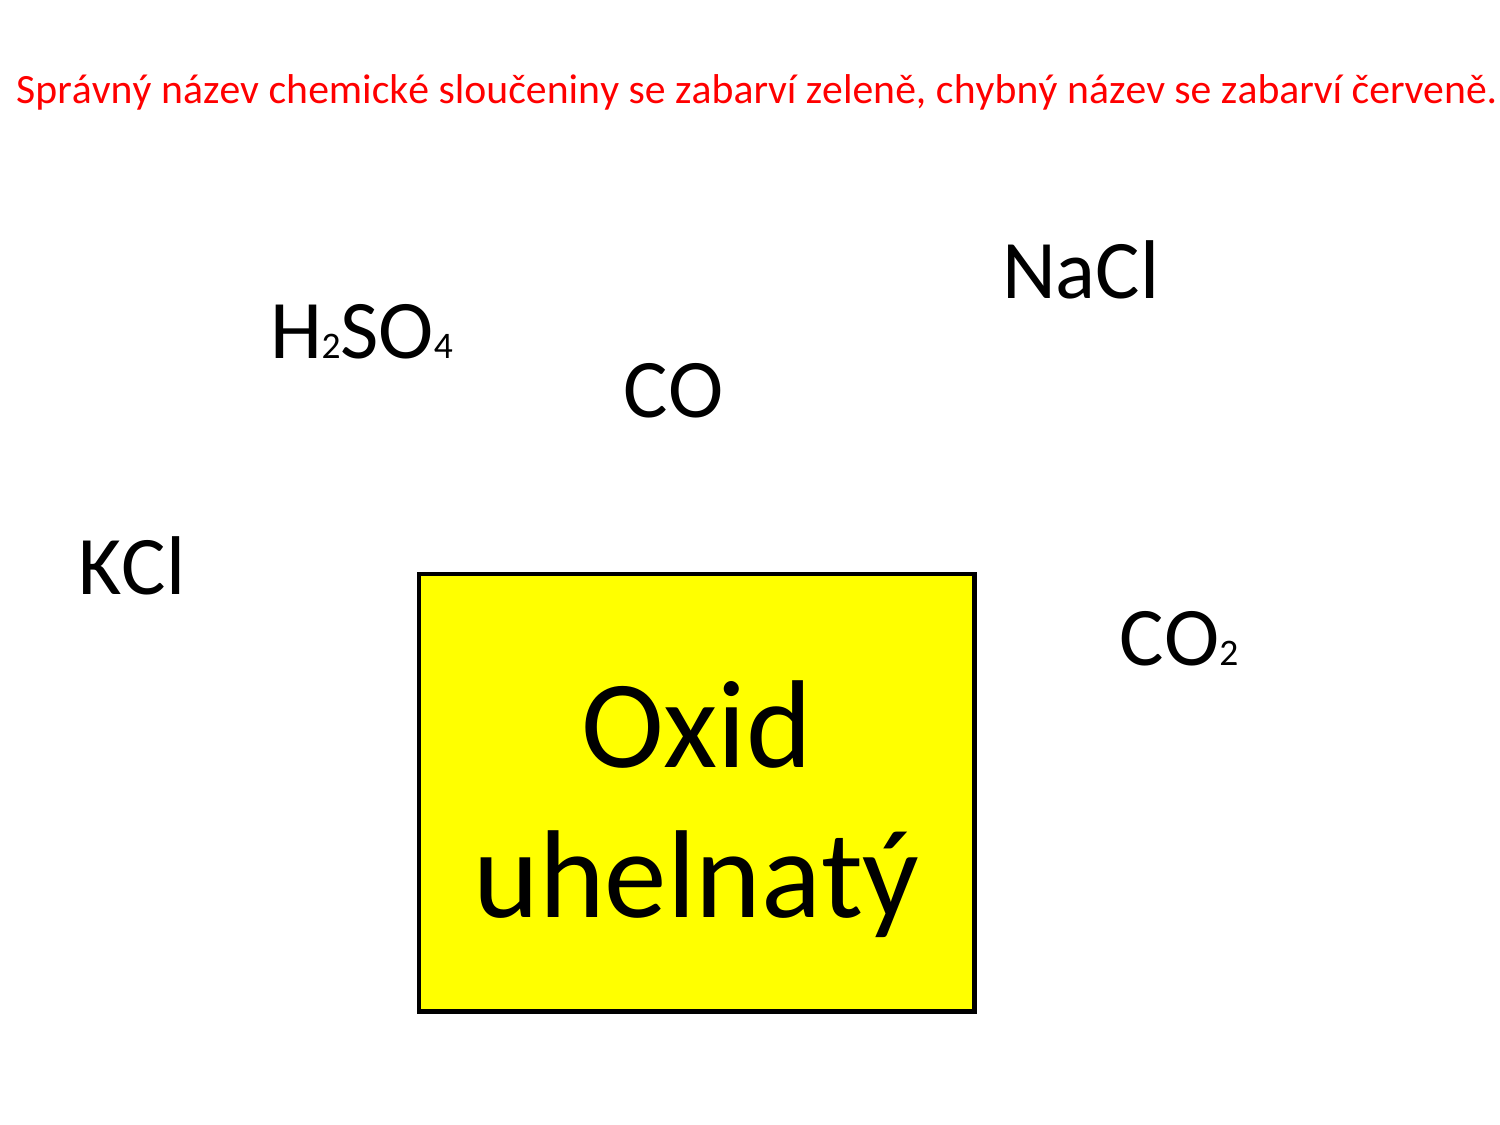

Správný název chemické sloučeniny se zabarví zeleně, chybný název se zabarví červeně.
NaCl
H2SO4
CO
KCl
Oxid
uhelnatý
CO2